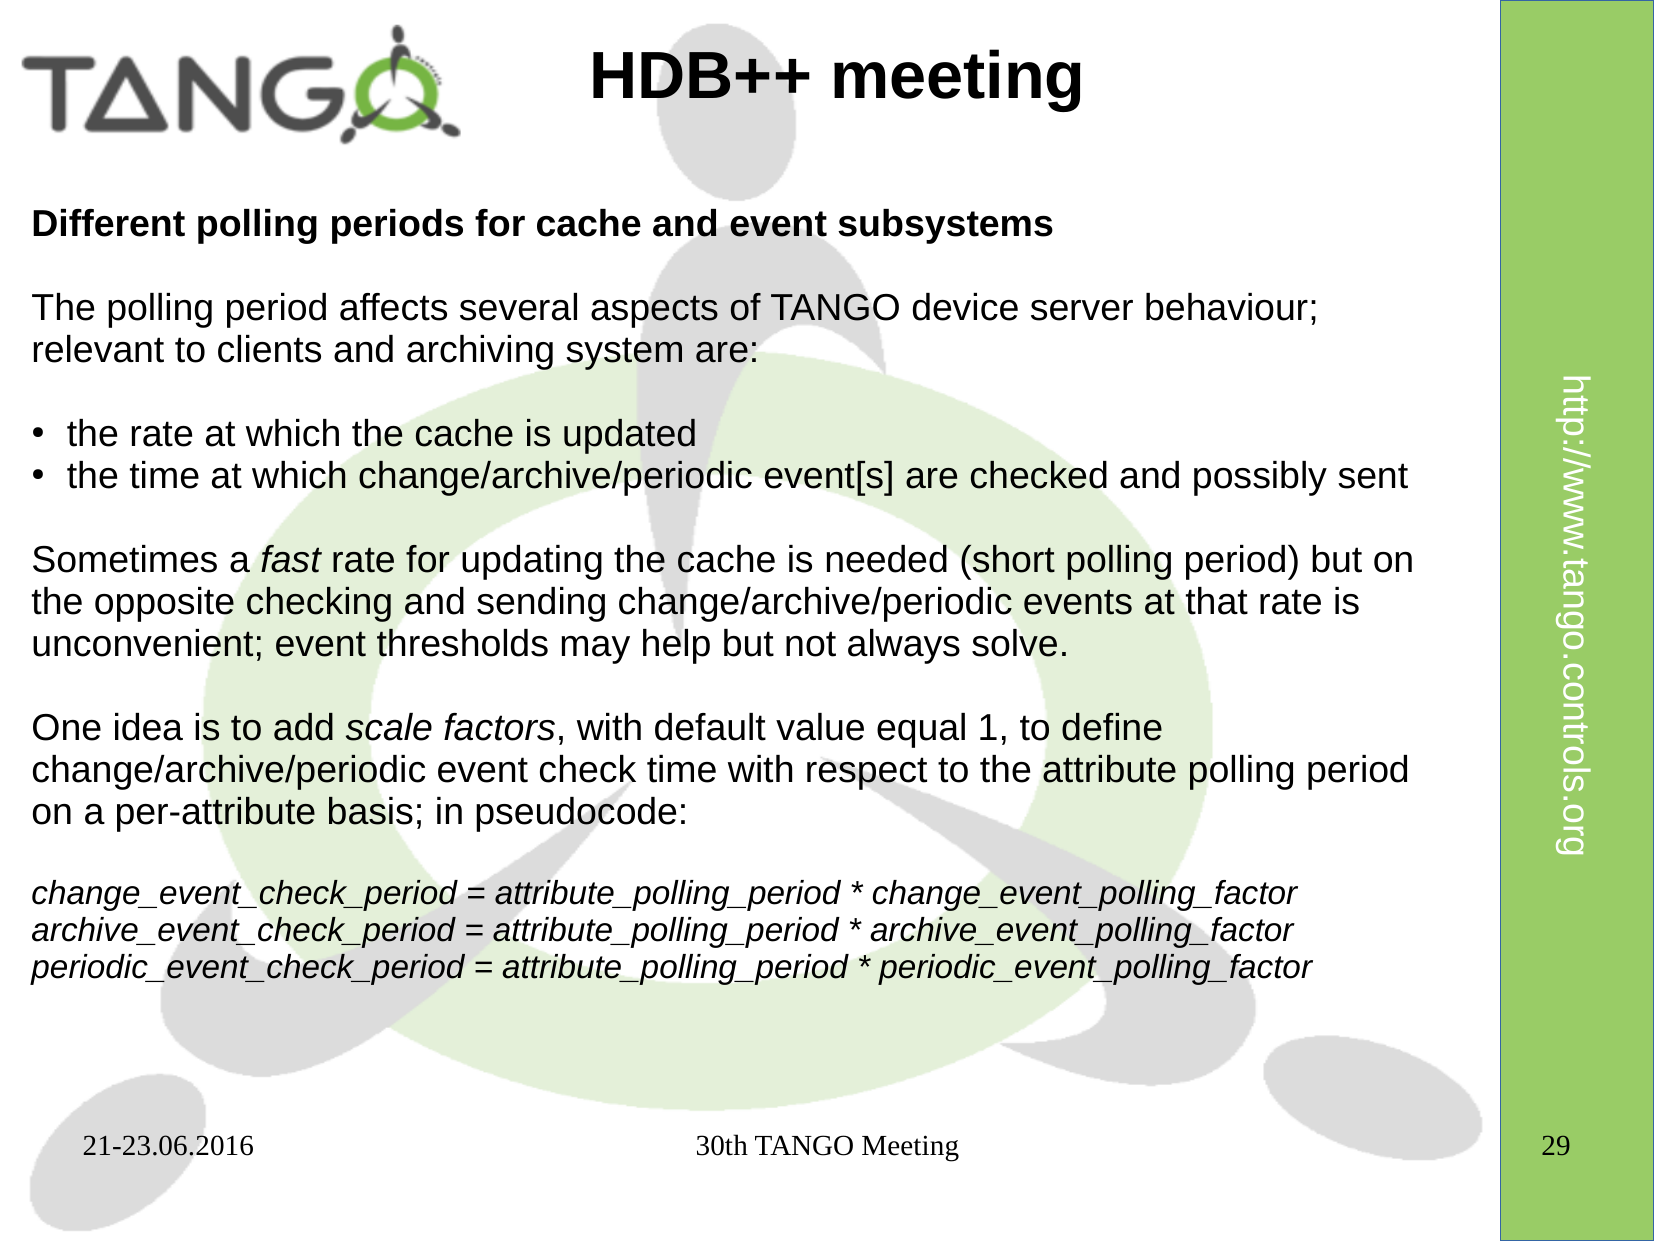

# HDB++ meeting
Different polling periods for cache and event subsystems
The polling period affects several aspects of TANGO device server behaviour;
relevant to clients and archiving system are:
the rate at which the cache is updated
the time at which change/archive/periodic event[s] are checked and possibly sent
Sometimes a fast rate for updating the cache is needed (short polling period) but on
the opposite checking and sending change/archive/periodic events at that rate is
unconvenient; event thresholds may help but not always solve.
One idea is to add scale factors, with default value equal 1, to define
change/archive/periodic event check time with respect to the attribute polling period
on a per-attribute basis; in pseudocode:
change_event_check_period = attribute_polling_period * change_event_polling_factor
archive_event_check_period = attribute_polling_period * archive_event_polling_factor
periodic_event_check_period = attribute_polling_period * periodic_event_polling_factor
21-23.06.2016
30th TANGO Meeting
29